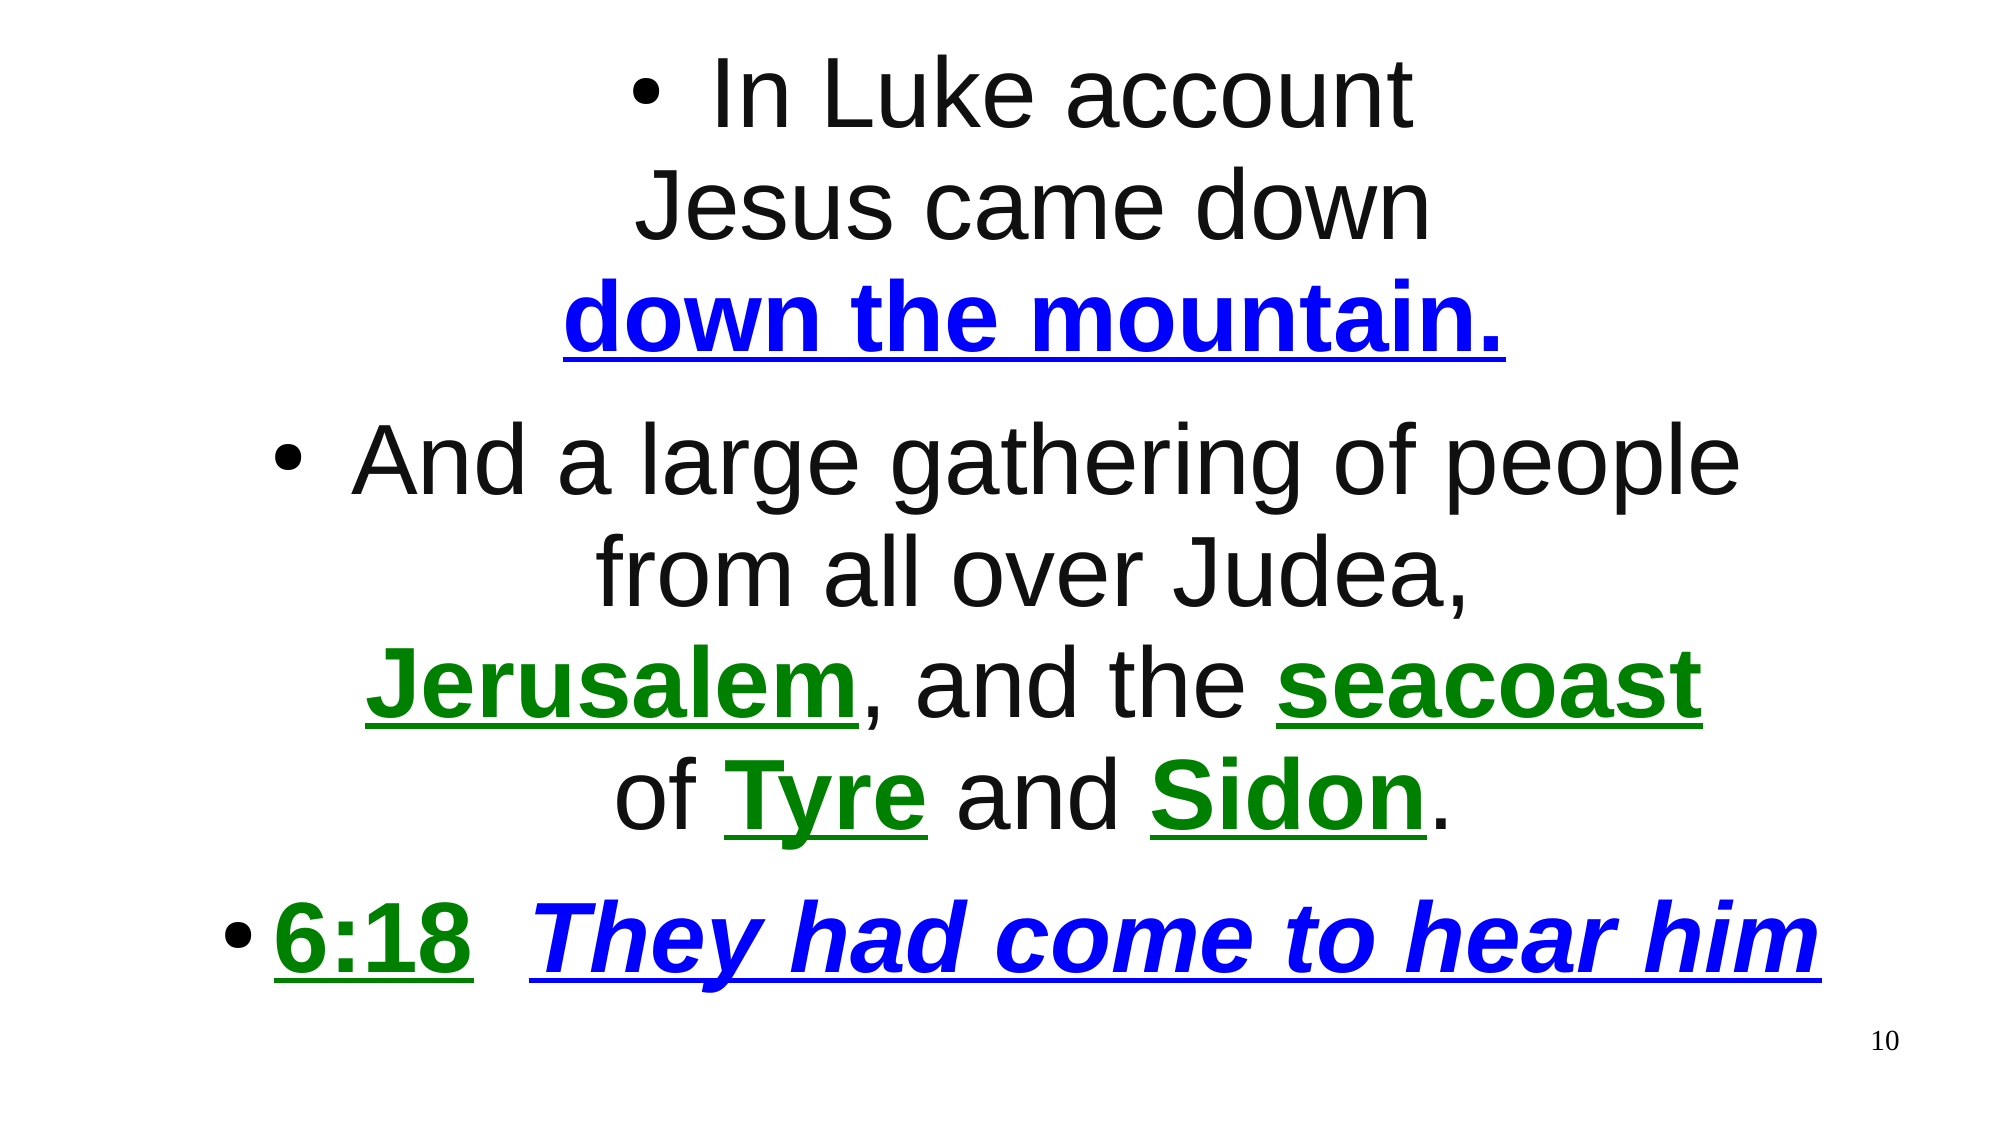

# In Luke account Jesus came down down the mountain.
 And a large gathering of people
from all over Judea,
Jerusalem, and the seacoast
of Tyre and Sidon.
6:18  They had come to hear him
10